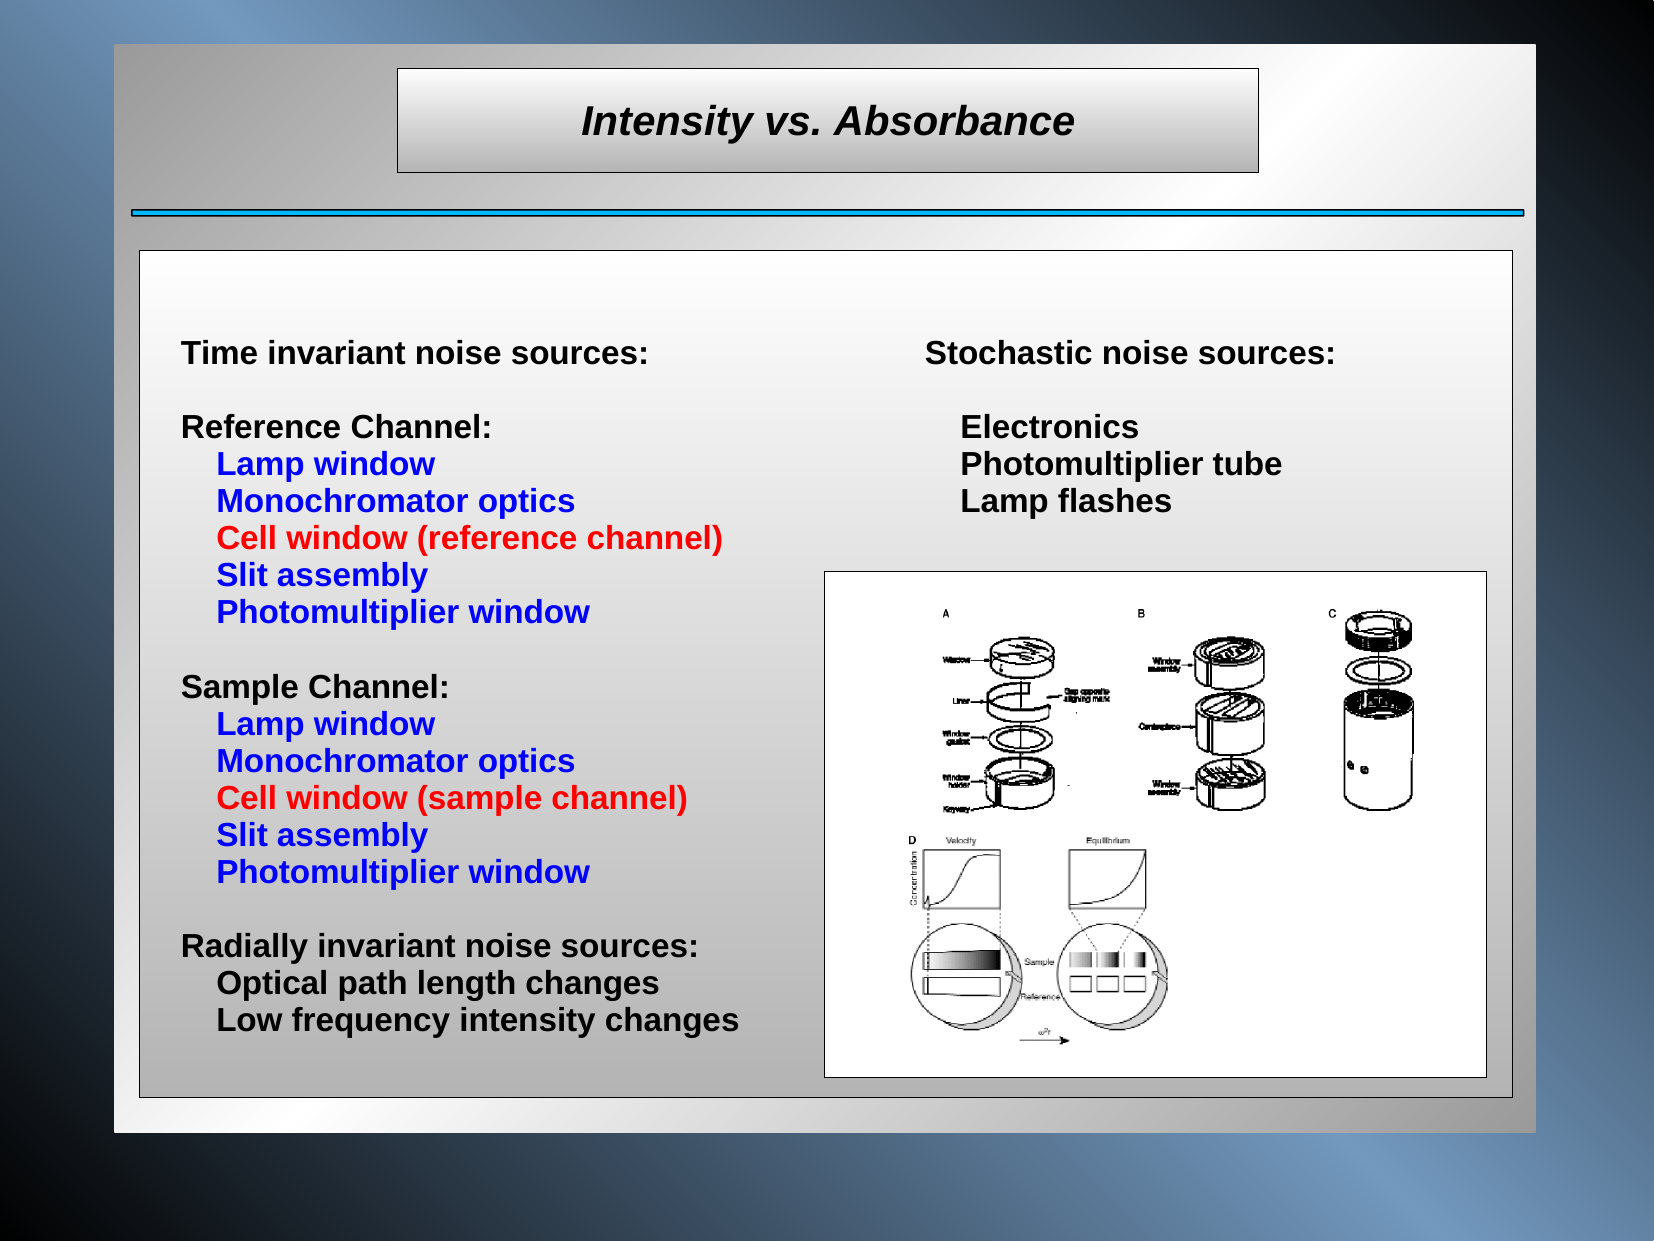

Intensity vs. Absorbance
Time invariant noise sources:
Reference Channel:
Lamp window
Monochromator optics
Cell window (reference channel)
Slit assembly
Photomultiplier window
Sample Channel:
Lamp window
Monochromator optics
Cell window (sample channel)
Slit assembly
Photomultiplier window
Radially invariant noise sources:
Optical path length changes
Low frequency intensity changes
Stochastic noise sources:
Electronics
Photomultiplier tube
Lamp flashes